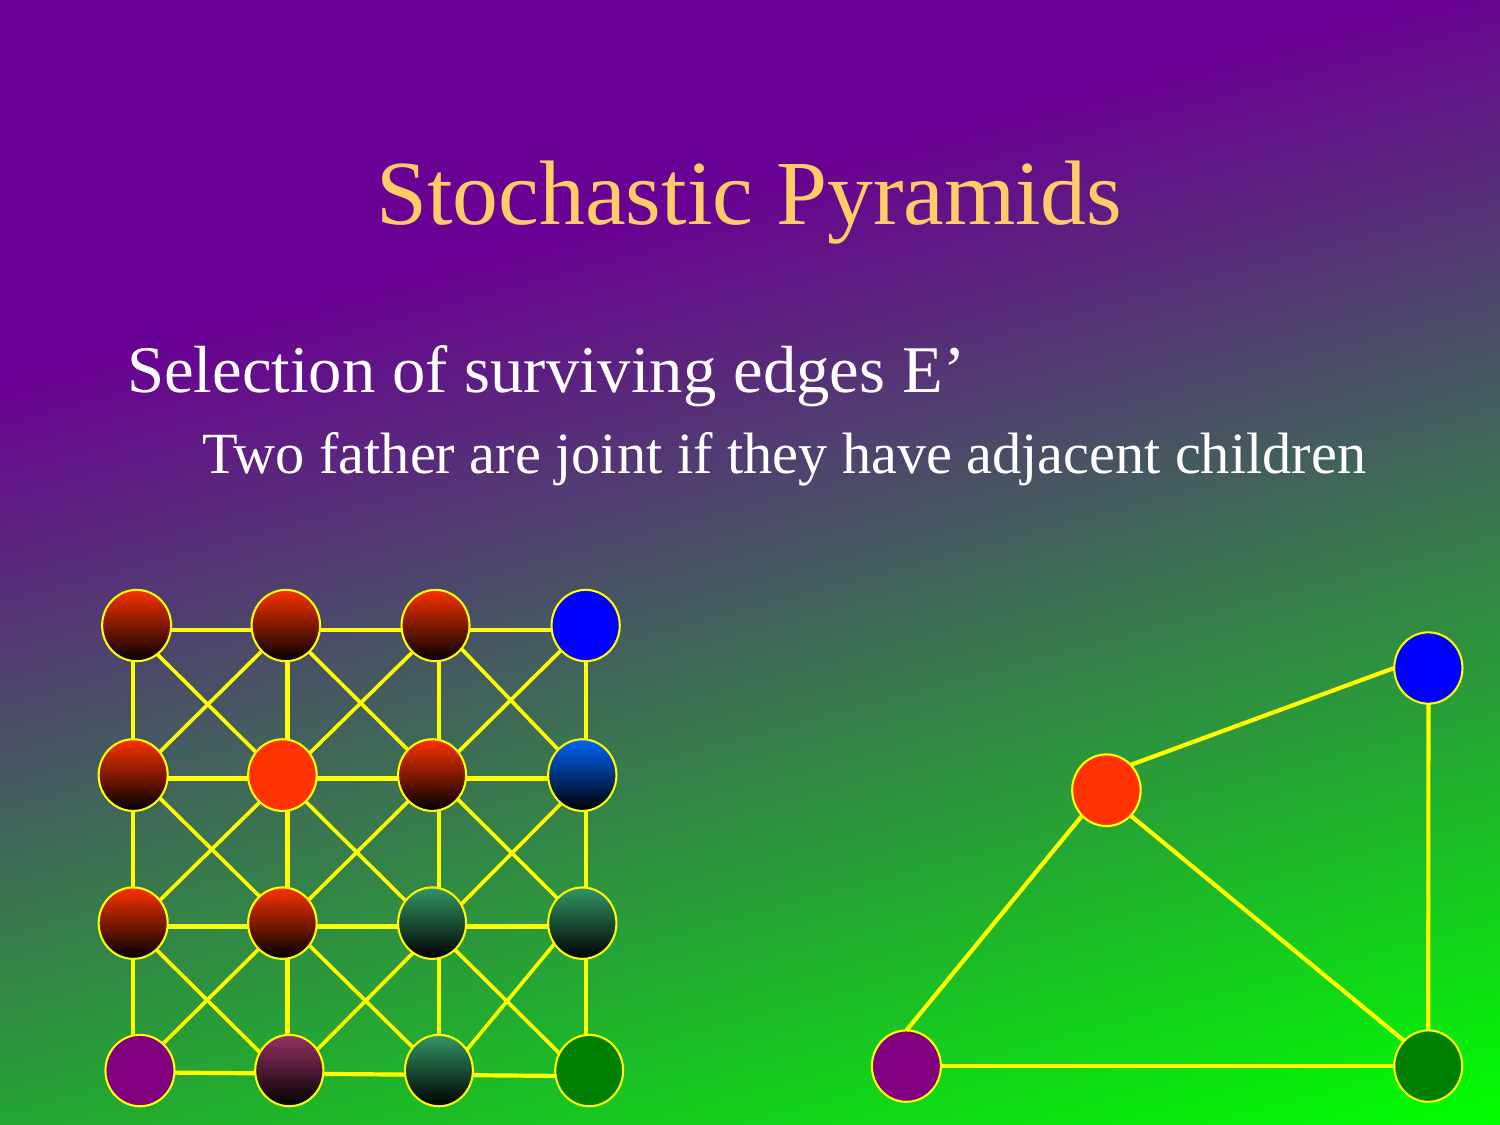

# Stochastic Pyramids
Selection of surviving edges E’
Two father are joint if they have adjacent children